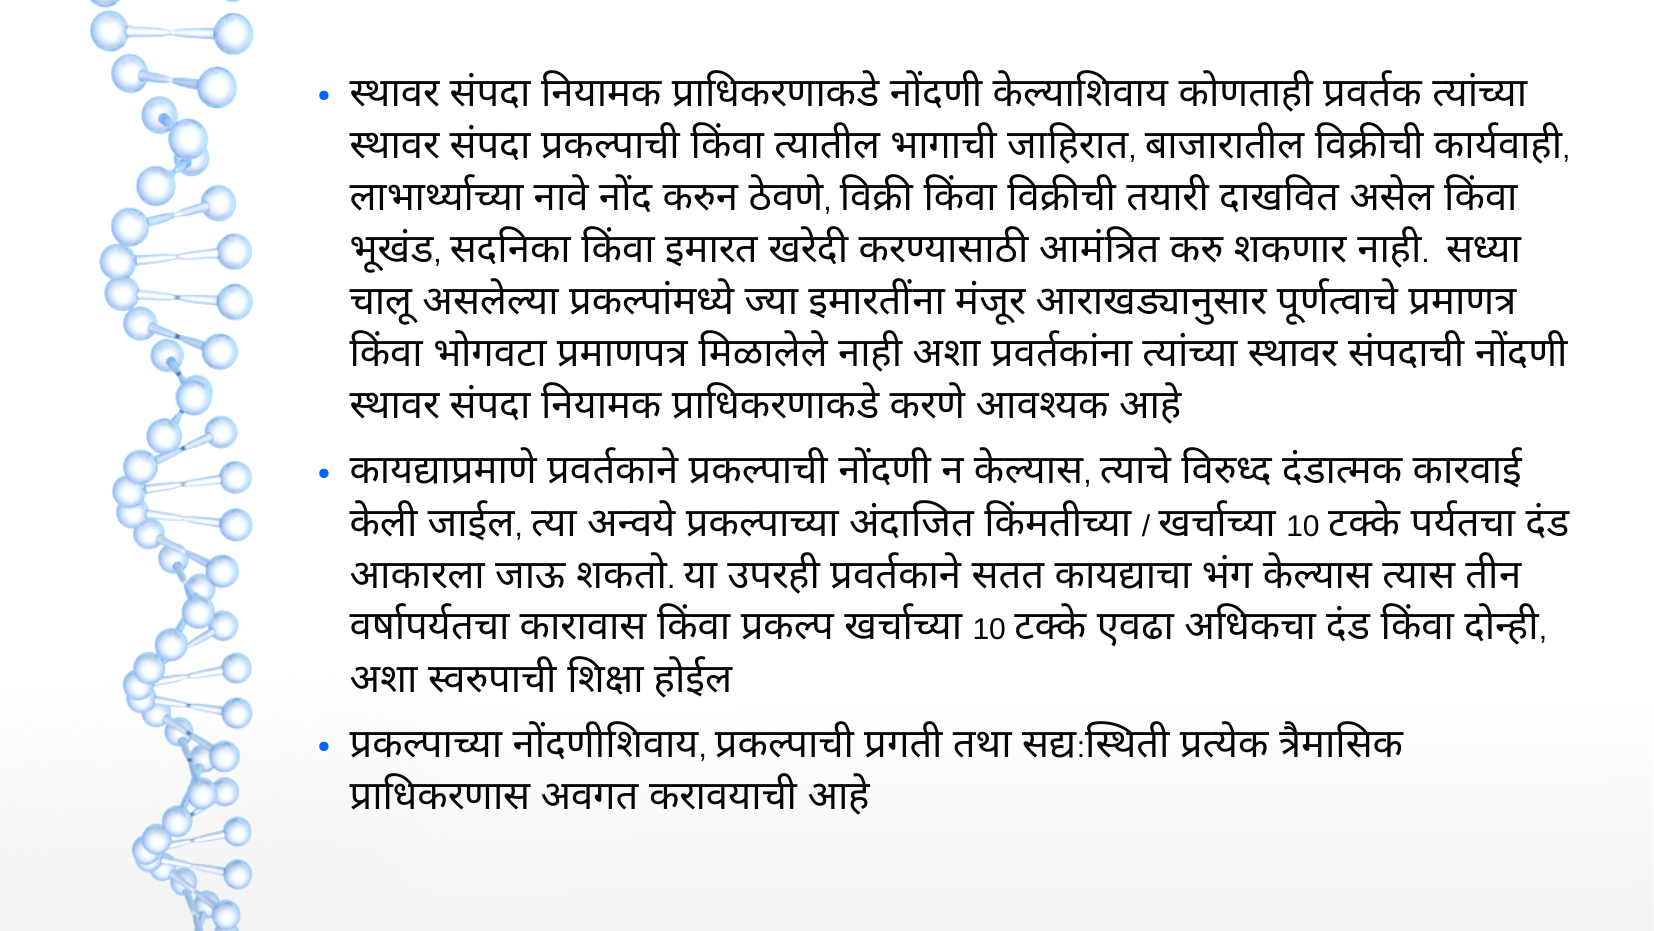

# स्थावर संपदा नियामक प्राधिकरणाकडे नोंदणी केल्याशिवाय कोणताही प्रवर्तक त्यांच्या स्थावर संपदा प्रकल्पाची किंवा त्यातील भागाची जाहिरात, बाजारातील विक्रीची कार्यवाही, लाभार्थ्याच्या नावे नोंद करुन ठेवणे, विक्री किंवा विक्रीची तयारी दाखवित असेल किंवा भूखंड, सदनिका किंवा इमारत खरेदी करण्यासाठी आमंत्रित करु शकणार नाही. सध्या चालू असलेल्या प्रकल्पांमध्ये ज्या इमारतींना मंजूर आराखड्यानुसार पूर्णत्वाचे प्रमाणत्र किंवा भोगवटा प्रमाणपत्र मिळालेले नाही अशा प्रवर्तकांना त्यांच्या स्थावर संपदाची नोंदणी स्थावर संपदा नियामक प्राधिकरणाकडे करणे आवश्यक आहे
कायद्याप्रमाणे प्रवर्तकाने प्रकल्पाची नोंदणी न केल्यास, त्याचे विरुध्द दंडात्मक कारवाई केली जाईल, त्या अन्वये प्रकल्पाच्या अंदाजित किंमतीच्या / खर्चाच्या 10 टक्के पर्यतचा दंड आकारला जाऊ शकतो. या उपरही प्रवर्तकाने सतत कायद्याचा भंग केल्यास त्यास तीन वर्षापर्यतचा कारावास किंवा प्रकल्प खर्चाच्या 10 टक्के एवढा अधिकचा दंड किंवा दोन्ही, अशा स्वरुपाची शिक्षा होईल
प्रकल्पाच्या नोंदणीशिवाय, प्रकल्पाची प्रगती तथा सद्य:स्थिती प्रत्येक त्रैमासिक प्राधिकरणास अवगत करावयाची आहे